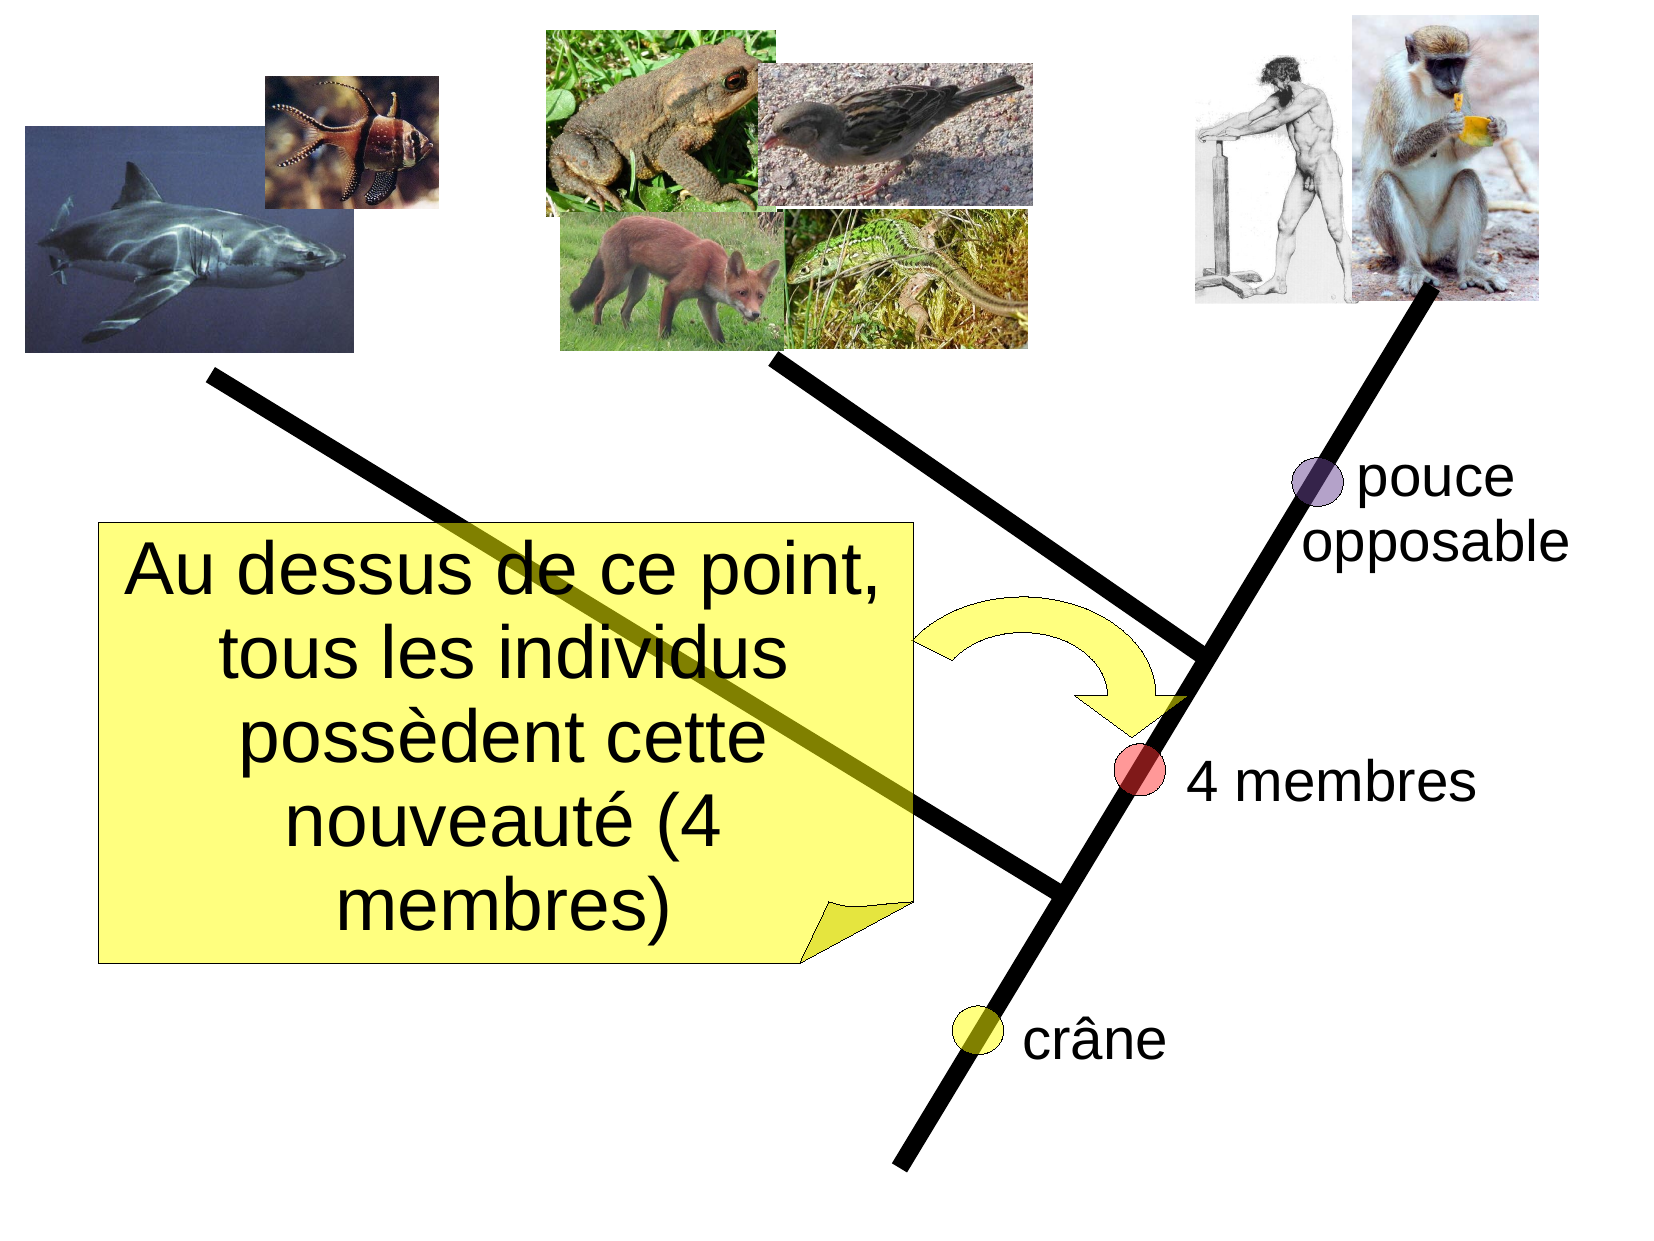

pouce opposable
Au dessus de ce point,
tous les individus
possèdent cette
nouveauté (4 membres)
4 membres
crâne